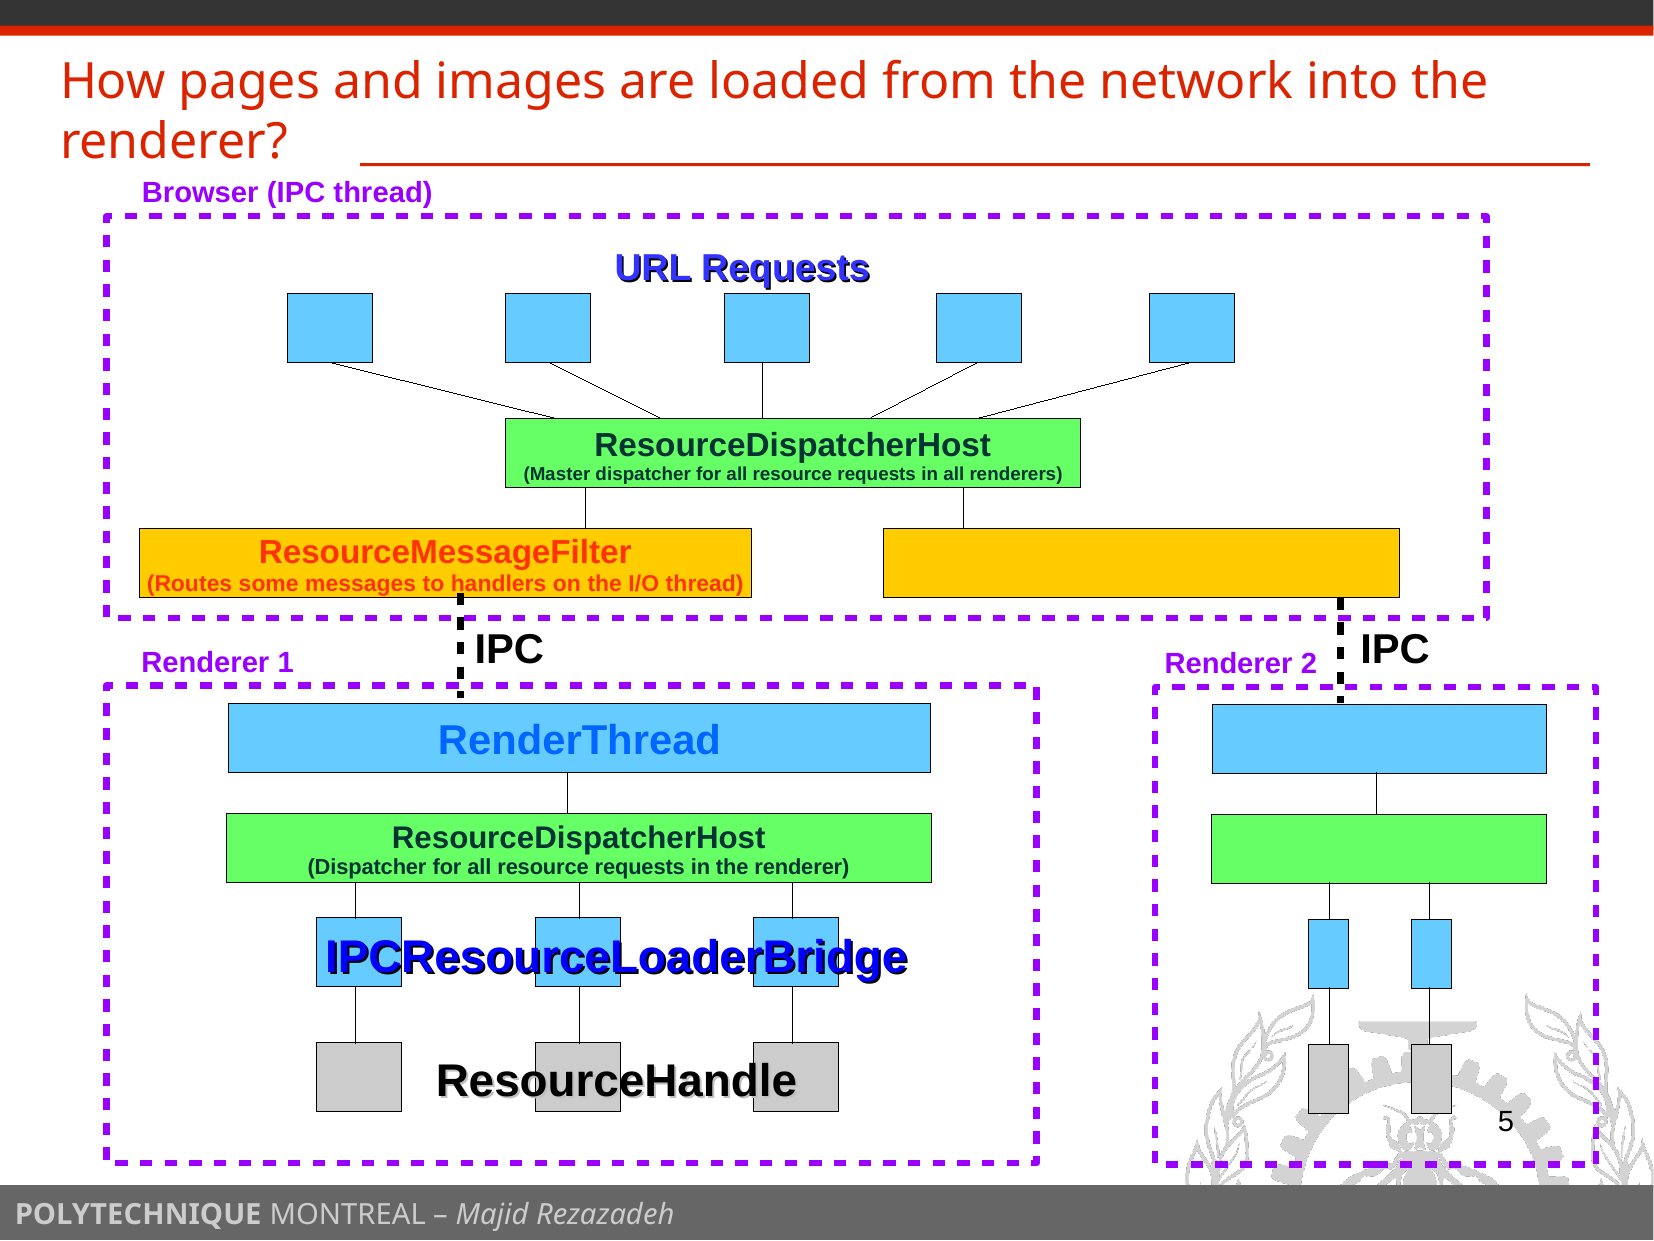

How pages and images are loaded from the network into the renderer?
Browser (IPC thread)
URL Requests
ResourceDispatcherHost
(Master dispatcher for all resource requests in all renderers)
ResourceMessageFilter
(Routes some messages to handlers on the I/O thread)
IPC
IPC
Renderer 1
Renderer 2
RenderThread
ResourceDispatcherHost
(Dispatcher for all resource requests in the renderer)
IPCResourceLoaderBridge
ResourceHandle
5
POLYTECHNIQUE MONTREAL – Majid Rezazadeh